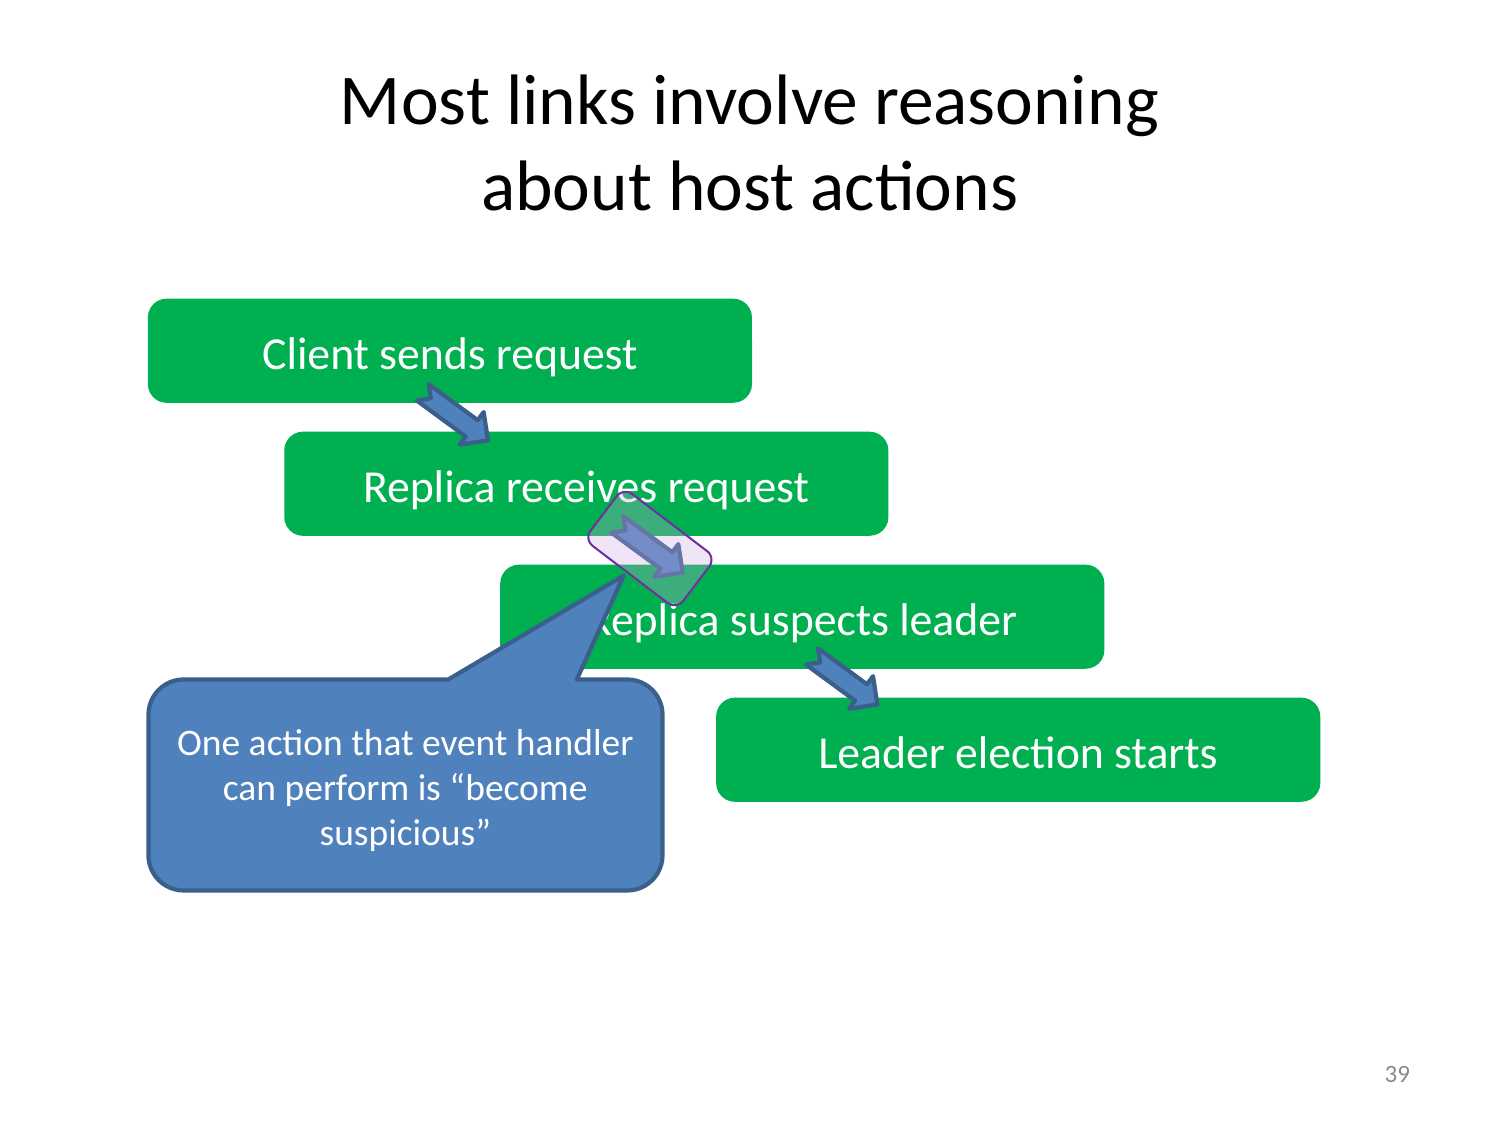

# Most links involve reasoning about host actions
Client sends request
Replica receives request
Replica suspects leader
One action that event handler can perform is “become suspicious”
Leader election starts